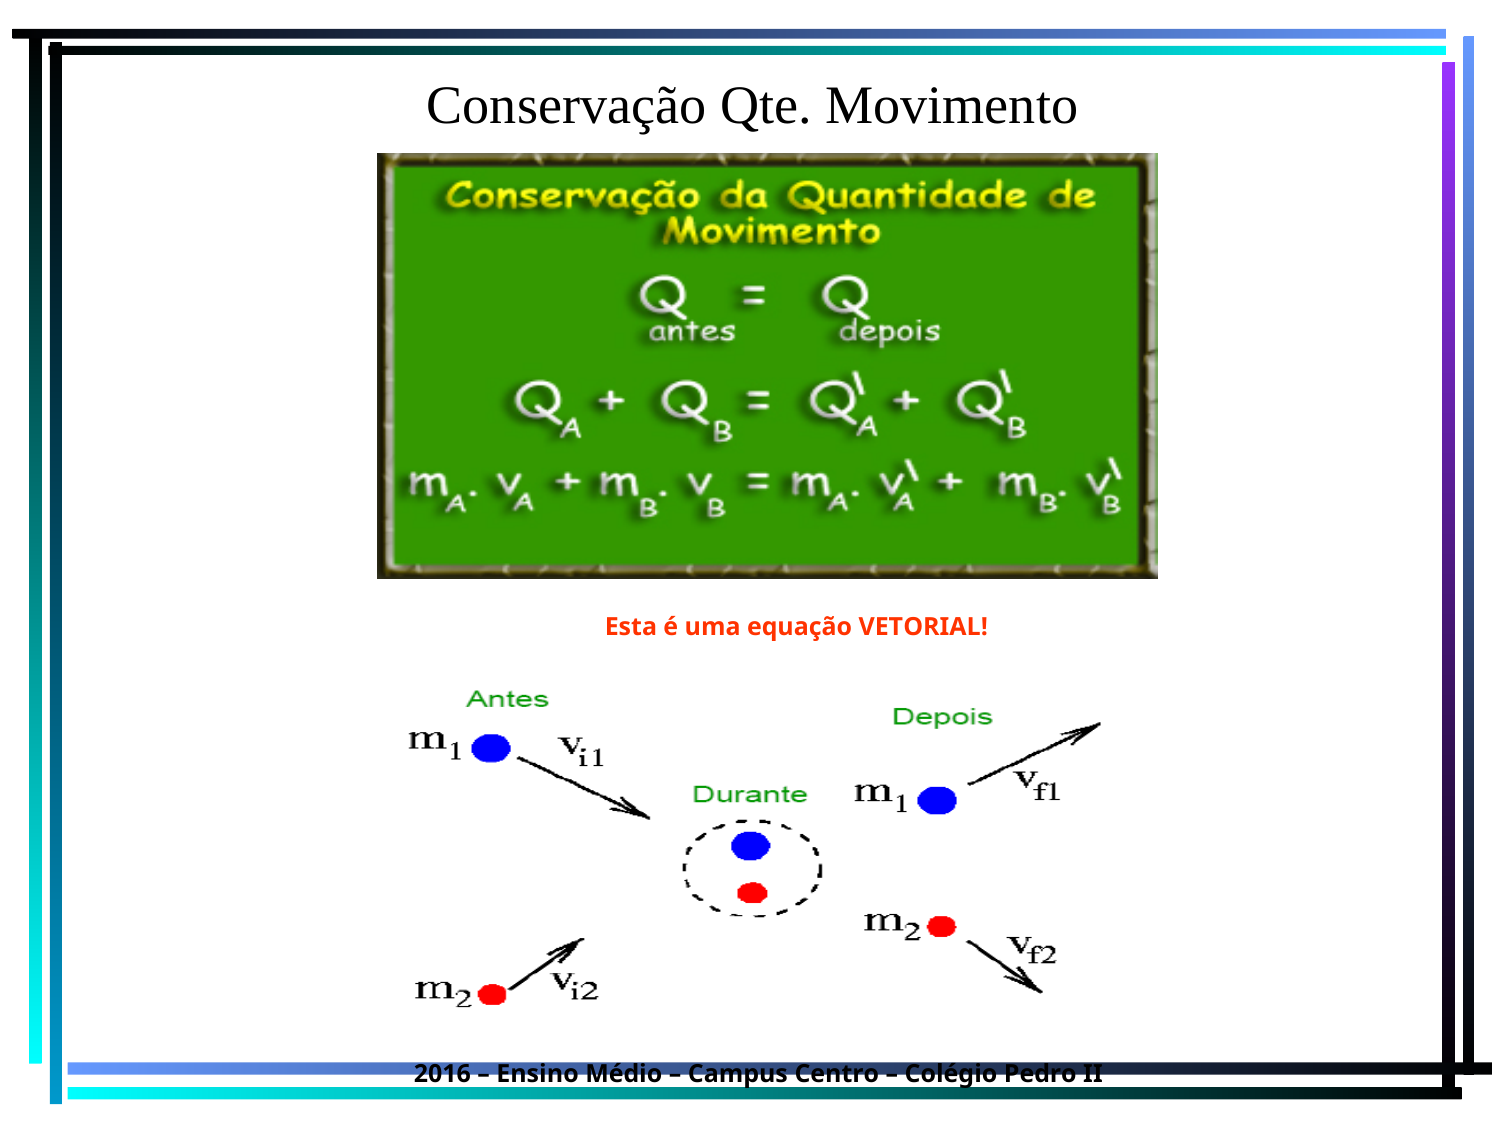

# Conservação Qte. Movimento
Esta é uma equação VETORIAL!
2016 – Ensino Médio – Campus Centro – Colégio Pedro II